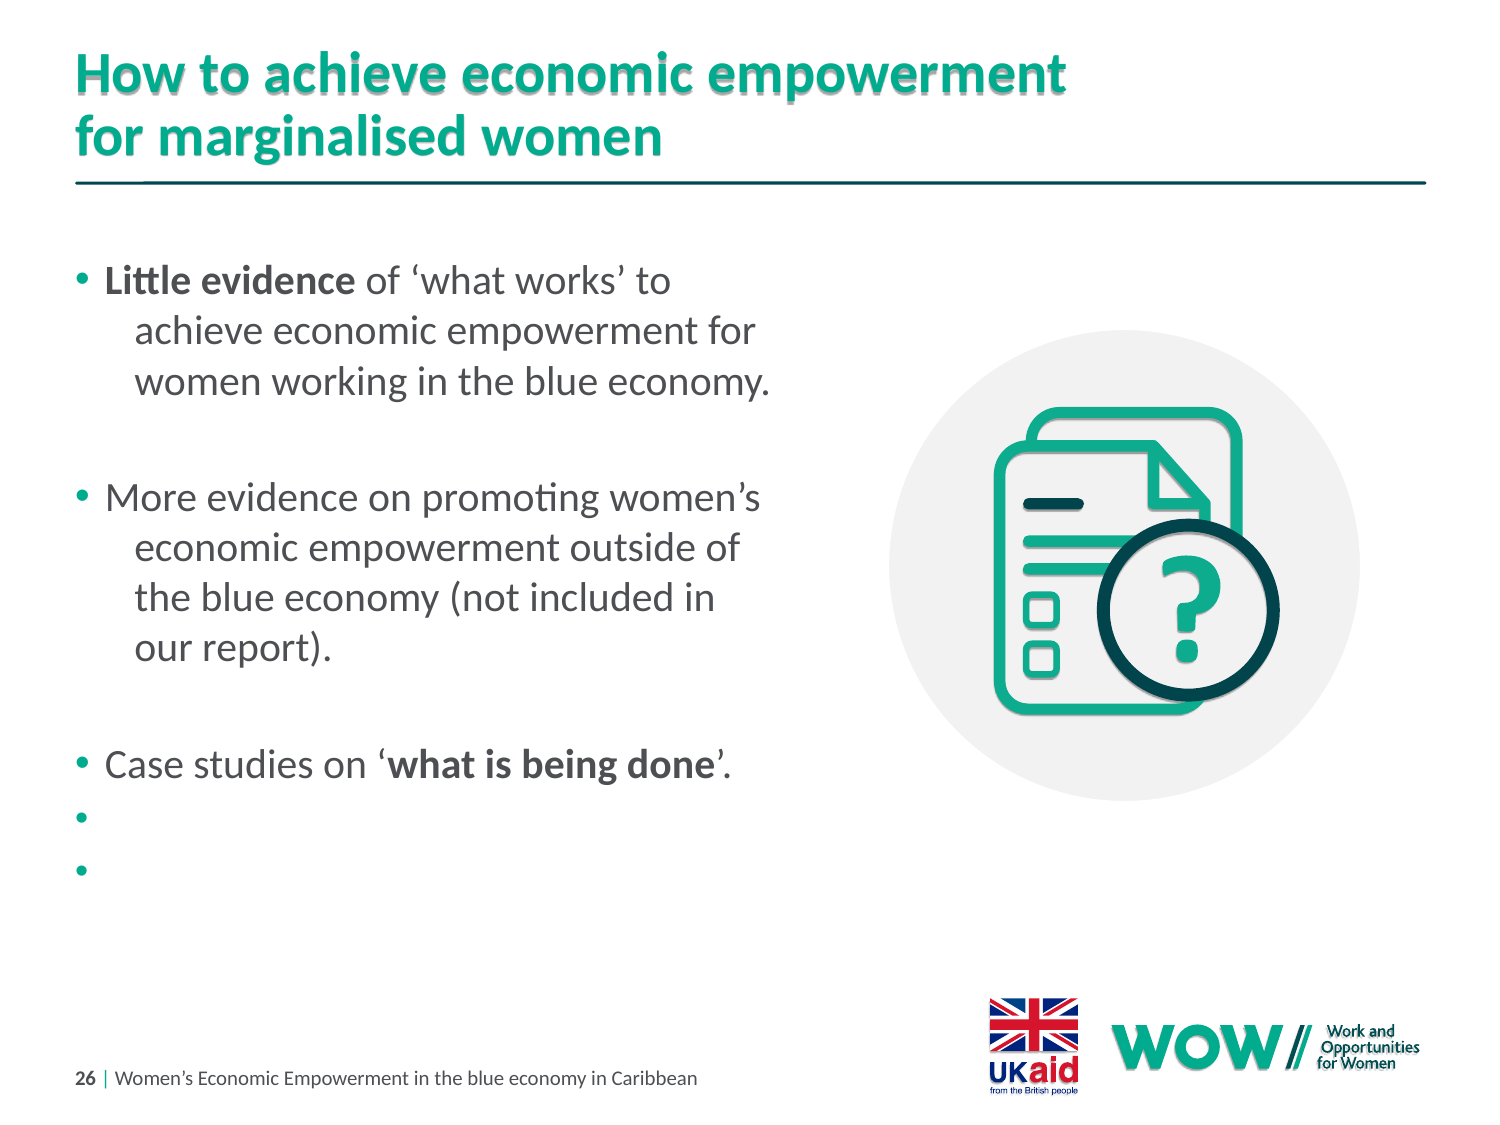

# How to achieve economic empowerment for marginalised women
Little evidence of ‘what works’ to
achieve economic empowerment for women working in the blue economy.
More evidence on promoting women’s economic empowerment outside of
the blue economy (not included in
our report).
Case studies on ‘what is being done’.
25 | Women’s Economic Empowerment in the blue economy in Caribbean